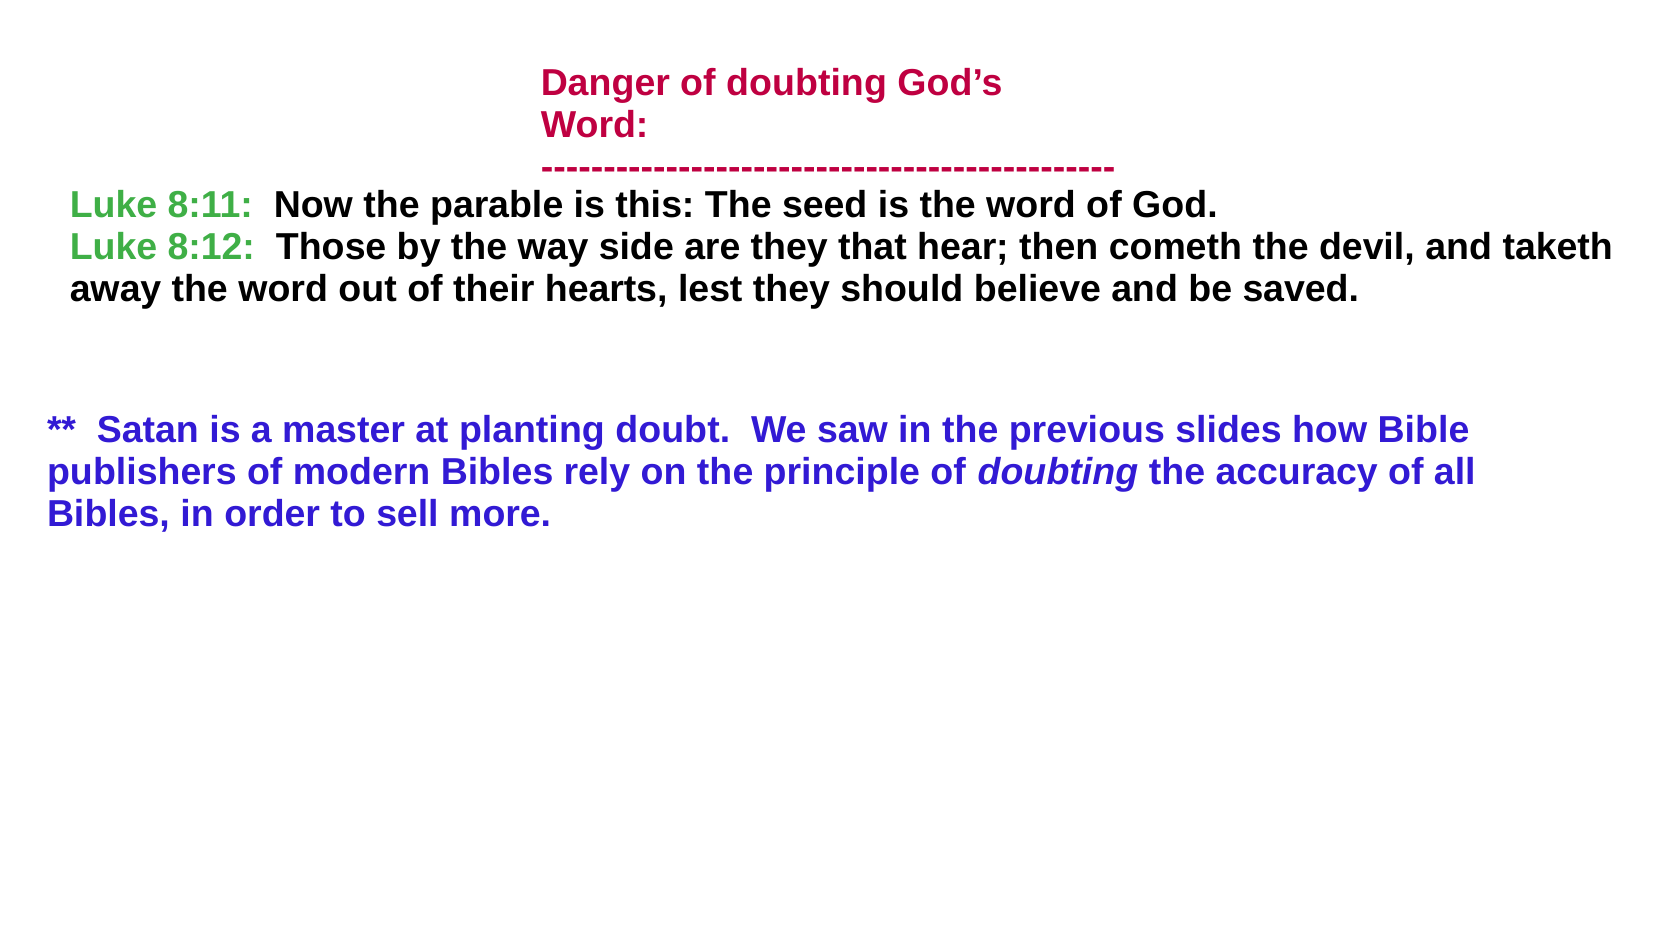

Danger of doubting God’s Word:
----------------------------------------------
Luke 8:11: Now the parable is this: The seed is the word of God.
Luke 8:12: Those by the way side are they that hear; then cometh the devil, and taketh away the word out of their hearts, lest they should believe and be saved.
** Satan is a master at planting doubt. We saw in the previous slides how Bible publishers of modern Bibles rely on the principle of doubting the accuracy of all Bibles, in order to sell more.